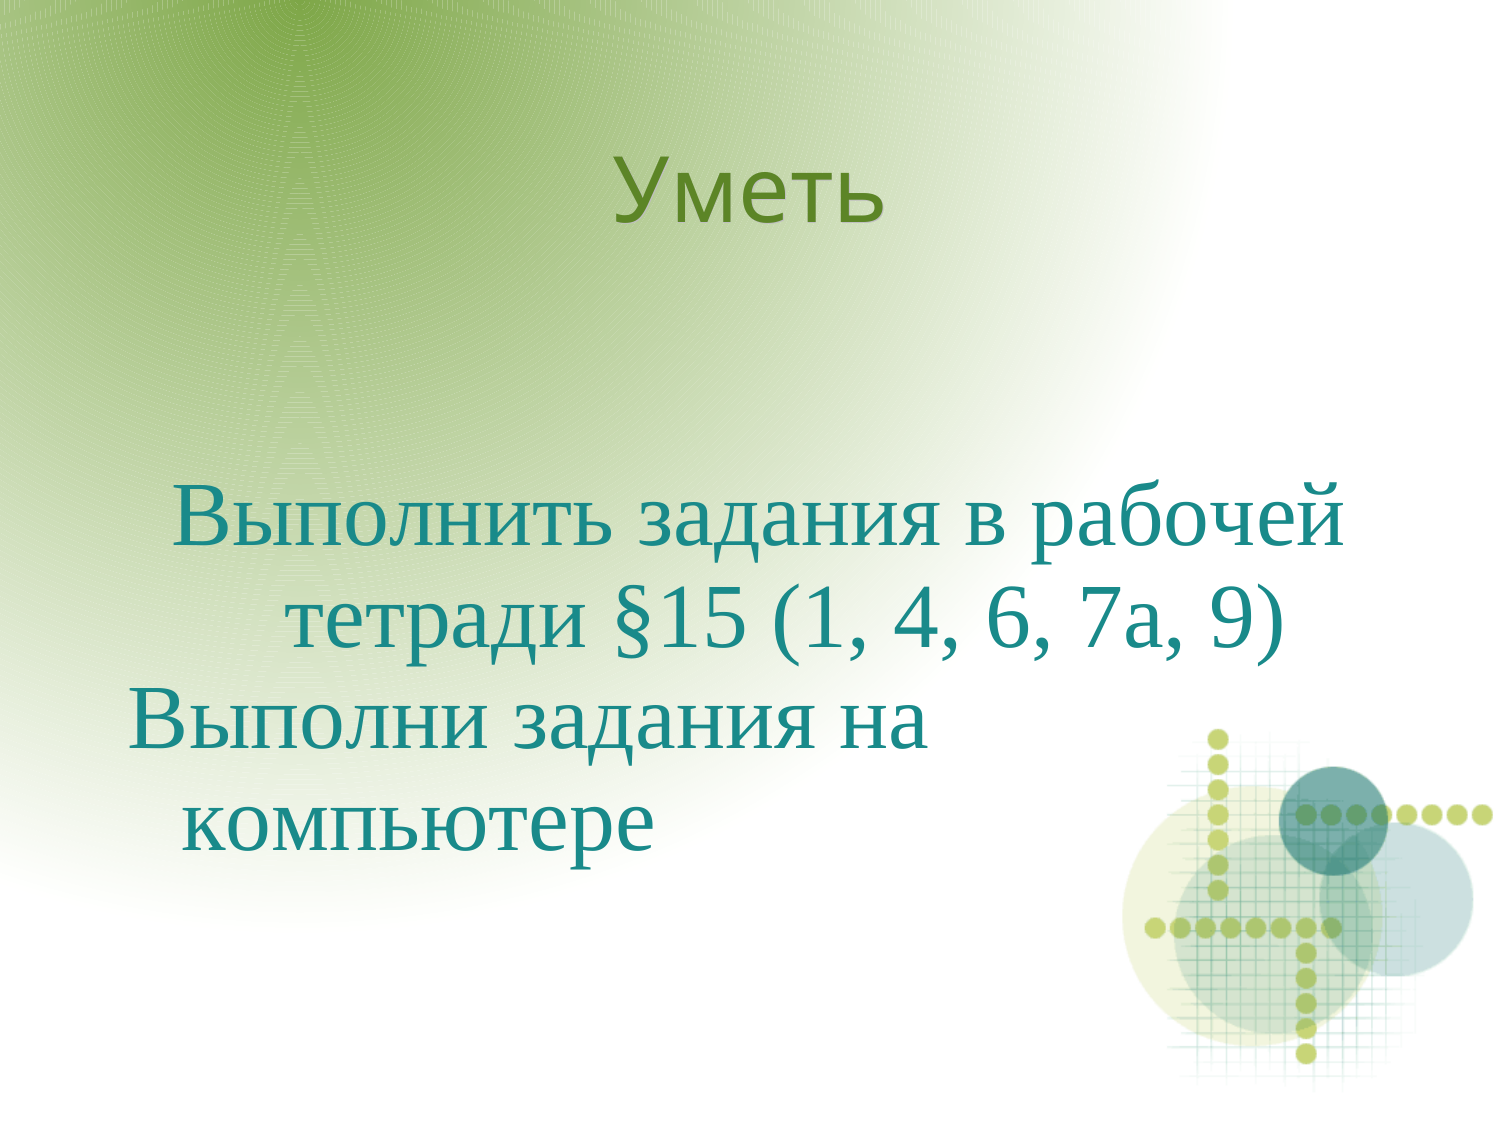

# Уметь
Выполнить задания в рабочей тетради §15 (1, 4, 6, 7а, 9)
Выполни задания на компьютере